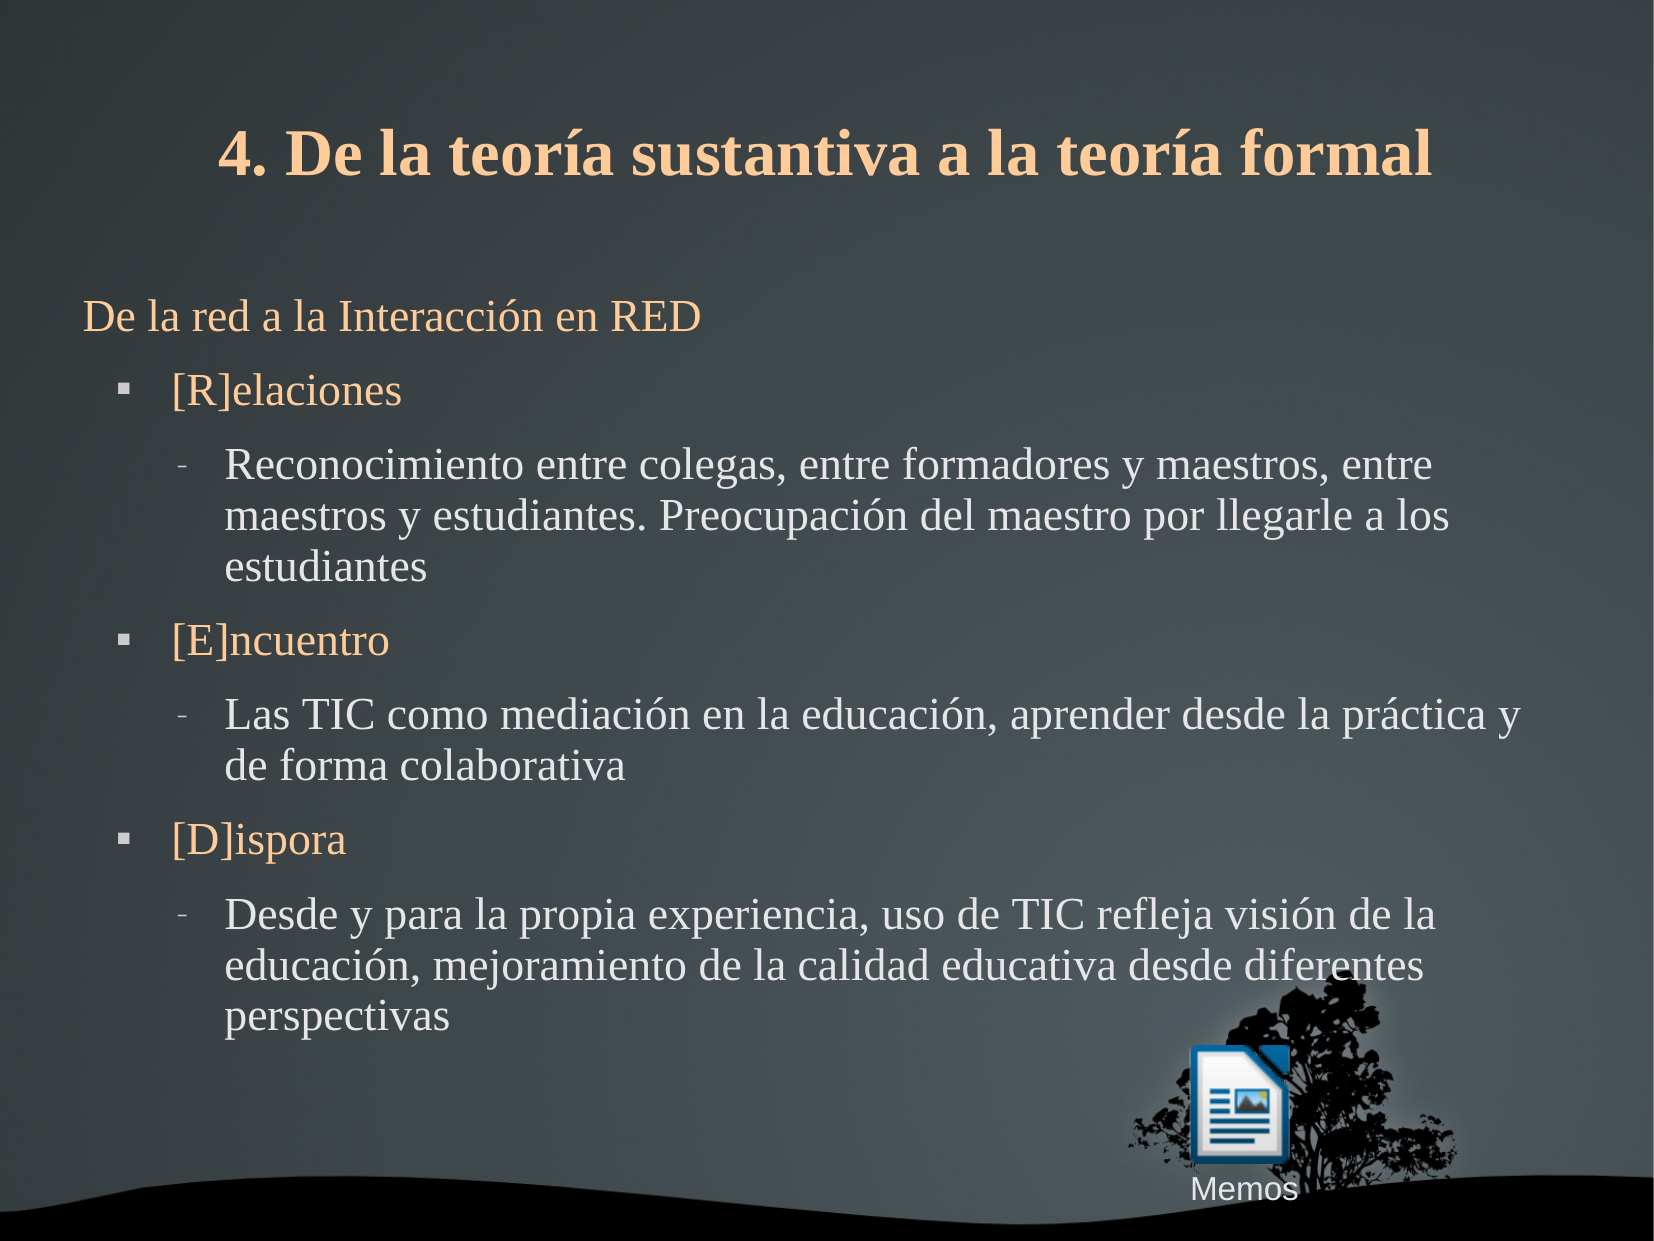

# 4. De la teoría sustantiva a la teoría formal
De la red a la Interacción en RED
[R]elaciones
Reconocimiento entre colegas, entre formadores y maestros, entre maestros y estudiantes. Preocupación del maestro por llegarle a los estudiantes
[E]ncuentro
Las TIC como mediación en la educación, aprender desde la práctica y de forma colaborativa
[D]ispora
Desde y para la propia experiencia, uso de TIC refleja visión de la educación, mejoramiento de la calidad educativa desde diferentes perspectivas
Memos